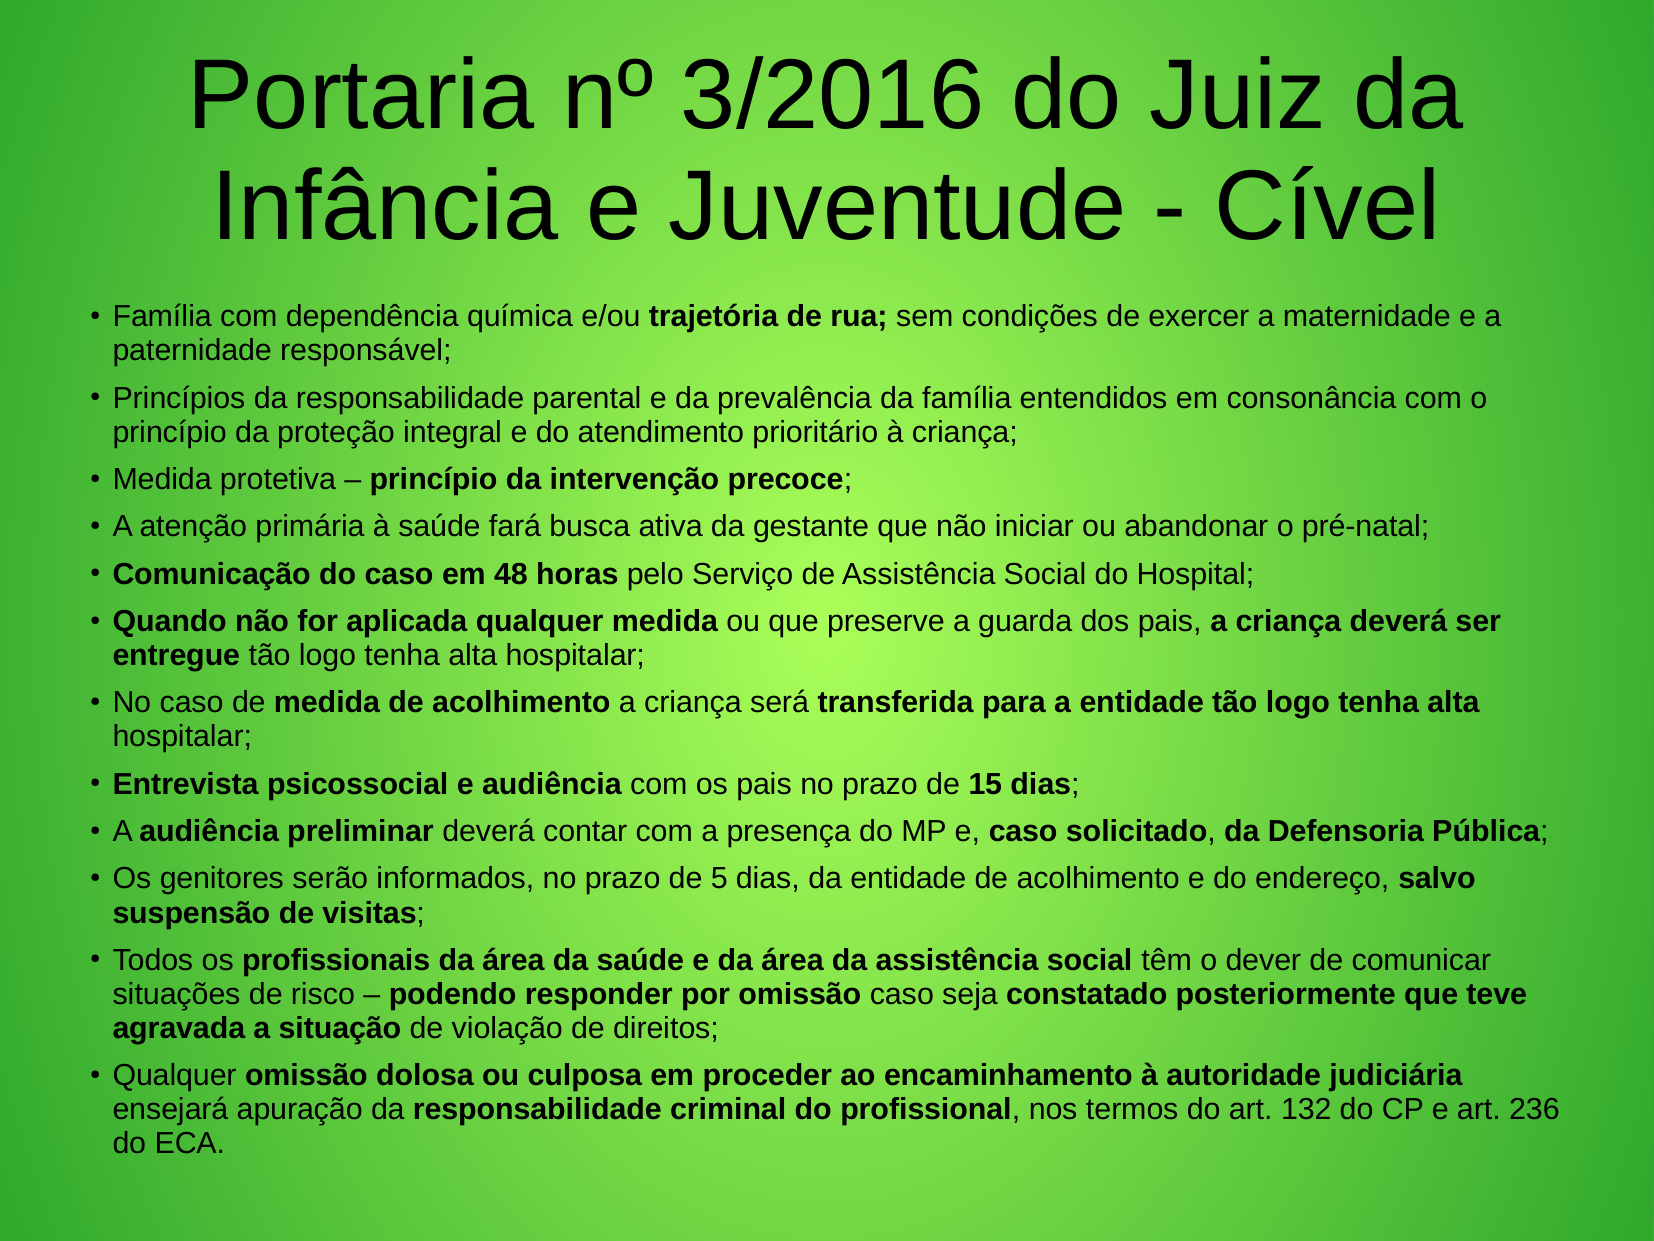

# Portaria nº 3/2016 do Juiz da Infância e Juventude - Cível
Família com dependência química e/ou trajetória de rua; sem condições de exercer a maternidade e a paternidade responsável;
Princípios da responsabilidade parental e da prevalência da família entendidos em consonância com o princípio da proteção integral e do atendimento prioritário à criança;
Medida protetiva – princípio da intervenção precoce;
A atenção primária à saúde fará busca ativa da gestante que não iniciar ou abandonar o pré-natal;
Comunicação do caso em 48 horas pelo Serviço de Assistência Social do Hospital;
Quando não for aplicada qualquer medida ou que preserve a guarda dos pais, a criança deverá ser entregue tão logo tenha alta hospitalar;
No caso de medida de acolhimento a criança será transferida para a entidade tão logo tenha alta hospitalar;
Entrevista psicossocial e audiência com os pais no prazo de 15 dias;
A audiência preliminar deverá contar com a presença do MP e, caso solicitado, da Defensoria Pública;
Os genitores serão informados, no prazo de 5 dias, da entidade de acolhimento e do endereço, salvo suspensão de visitas;
Todos os profissionais da área da saúde e da área da assistência social têm o dever de comunicar situações de risco – podendo responder por omissão caso seja constatado posteriormente que teve agravada a situação de violação de direitos;
Qualquer omissão dolosa ou culposa em proceder ao encaminhamento à autoridade judiciária ensejará apuração da responsabilidade criminal do profissional, nos termos do art. 132 do CP e art. 236 do ECA.